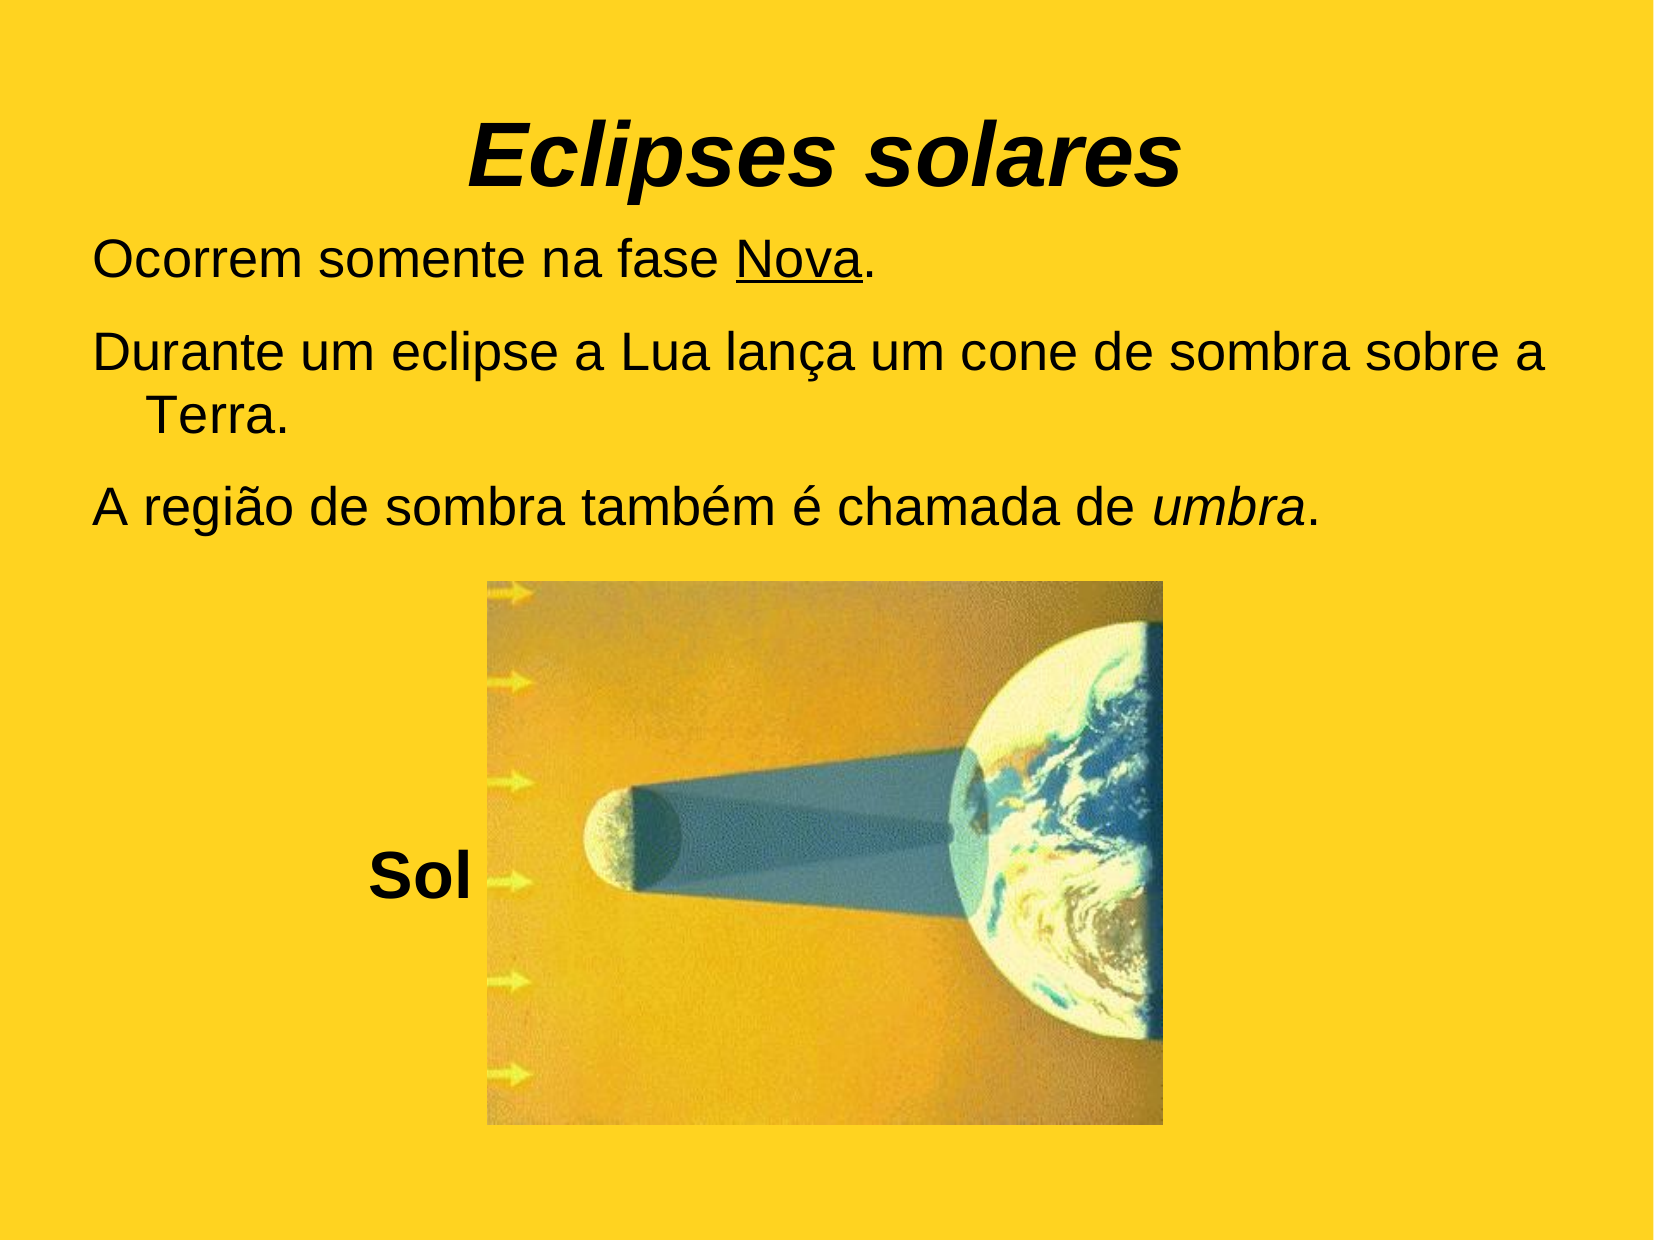

# Eclipses solares
Ocorrem somente na fase Nova.
Durante um eclipse a Lua lança um cone de sombra sobre a Terra.
A região de sombra também é chamada de umbra.
Sol